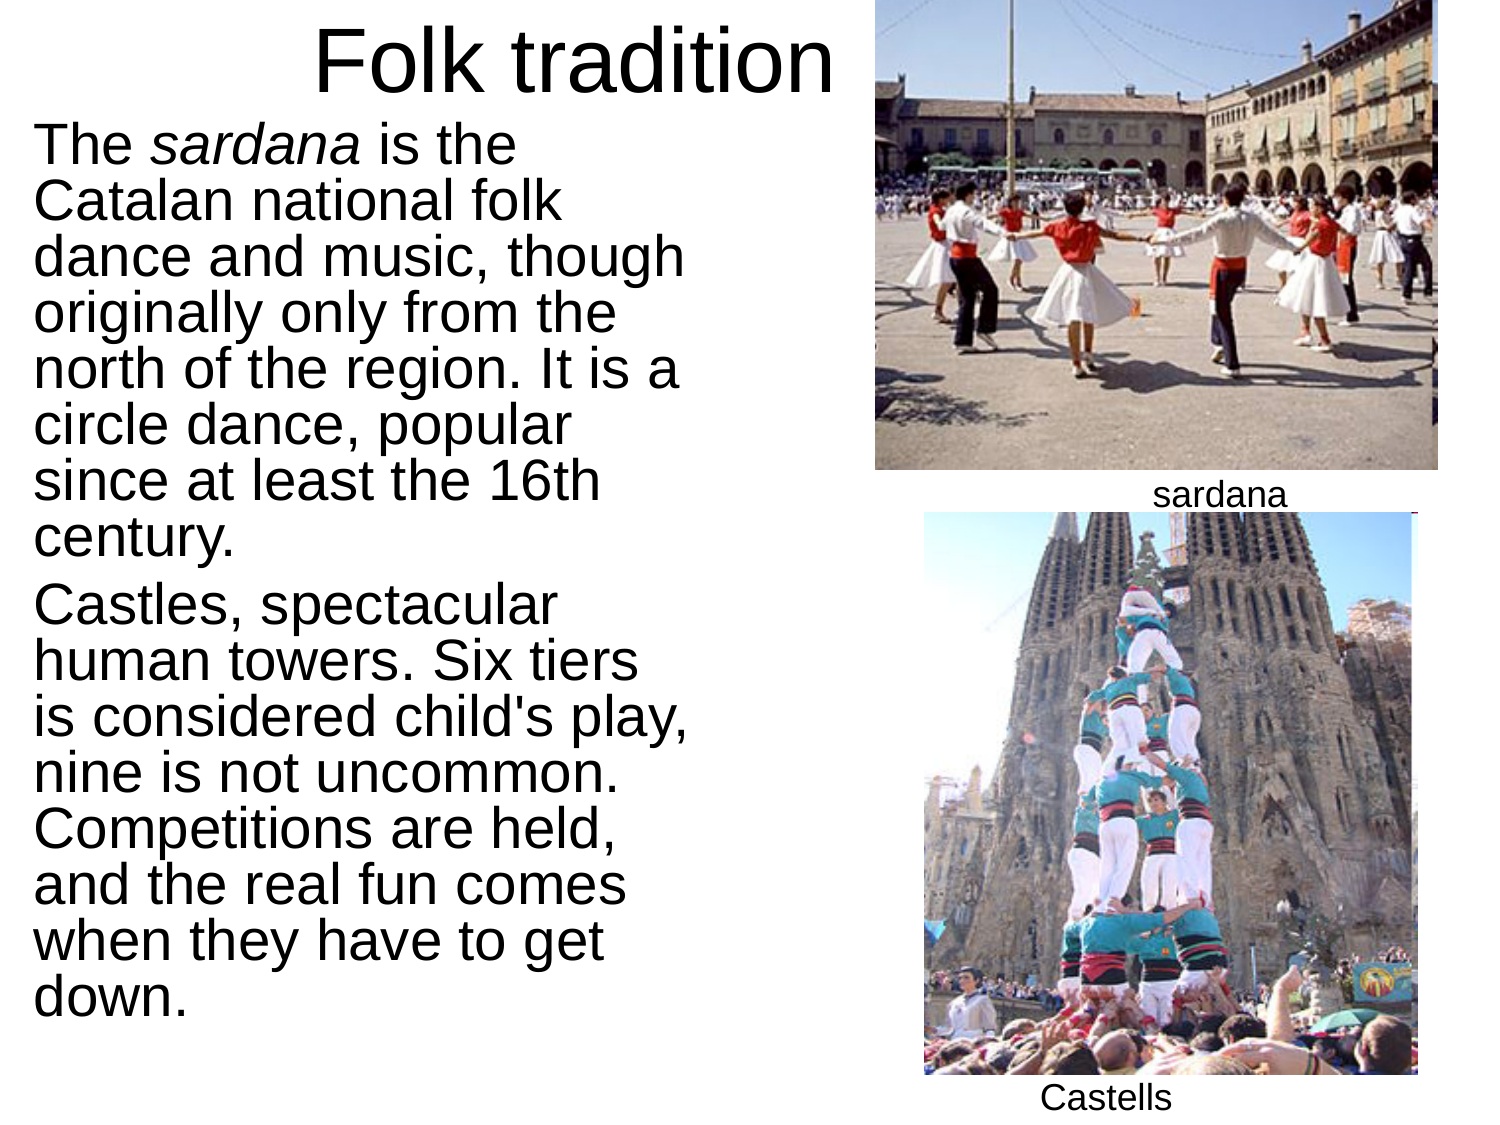

# Folk tradition
The sardana is the Catalan national folk dance and music, though originally only from the north of the region. It is a circle dance, popular since at least the 16th century.
Castles, spectacular human towers. Six tiers is considered child's play, nine is not uncommon. Competitions are held, and the real fun comes when they have to get down.
sardana
Castells